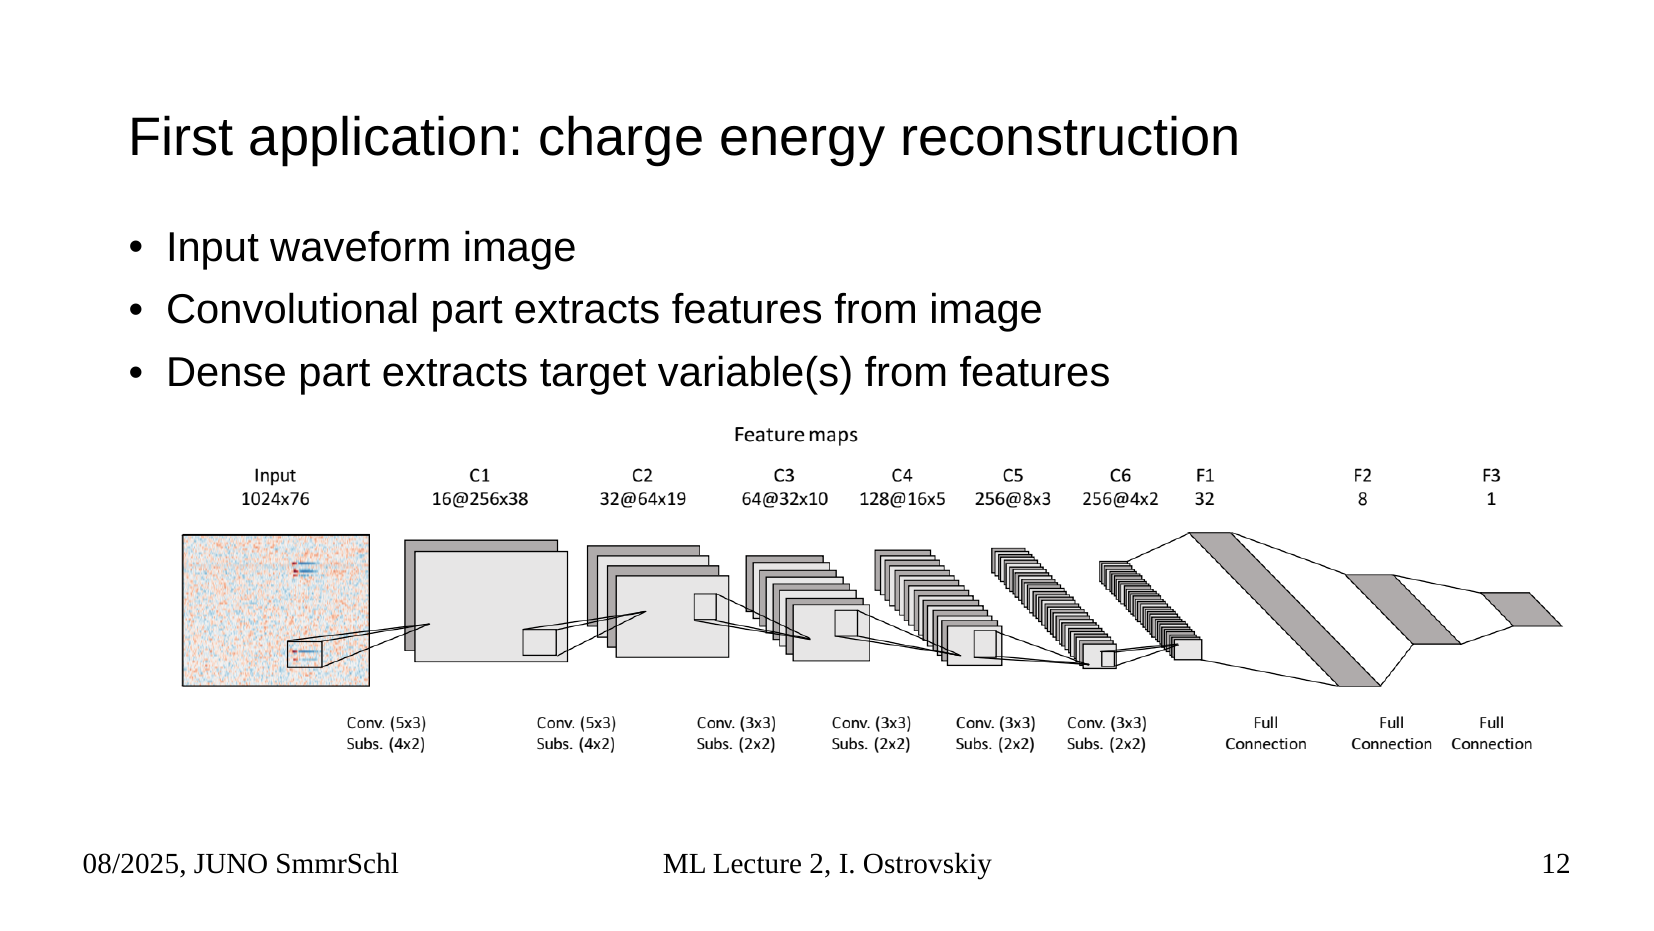

# First application: charge energy reconstruction
Input waveform image
Convolutional part extracts features from image
Dense part extracts target variable(s) from features
08/2025, JUNO SmmrSchl
ML Lecture 2, I. Ostrovskiy
12